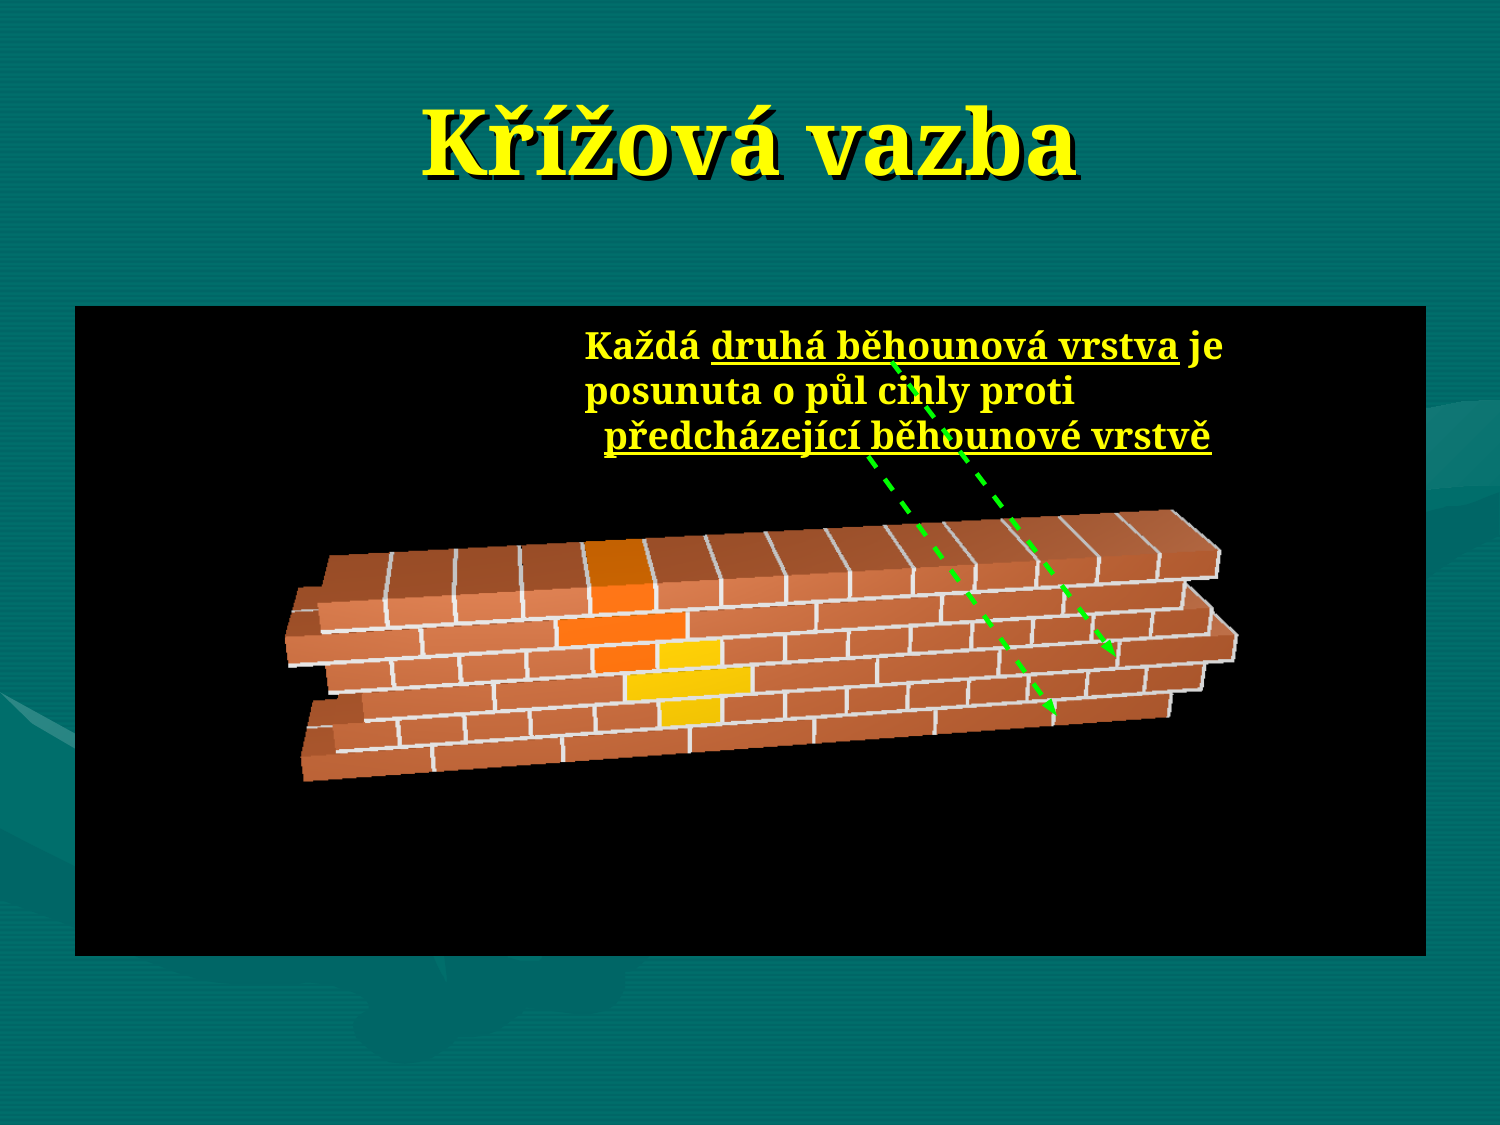

# Křížová vazba
Každá druhá běhounová vrstva je
posunuta o půl cihly proti předcházející běhounové vrstvě